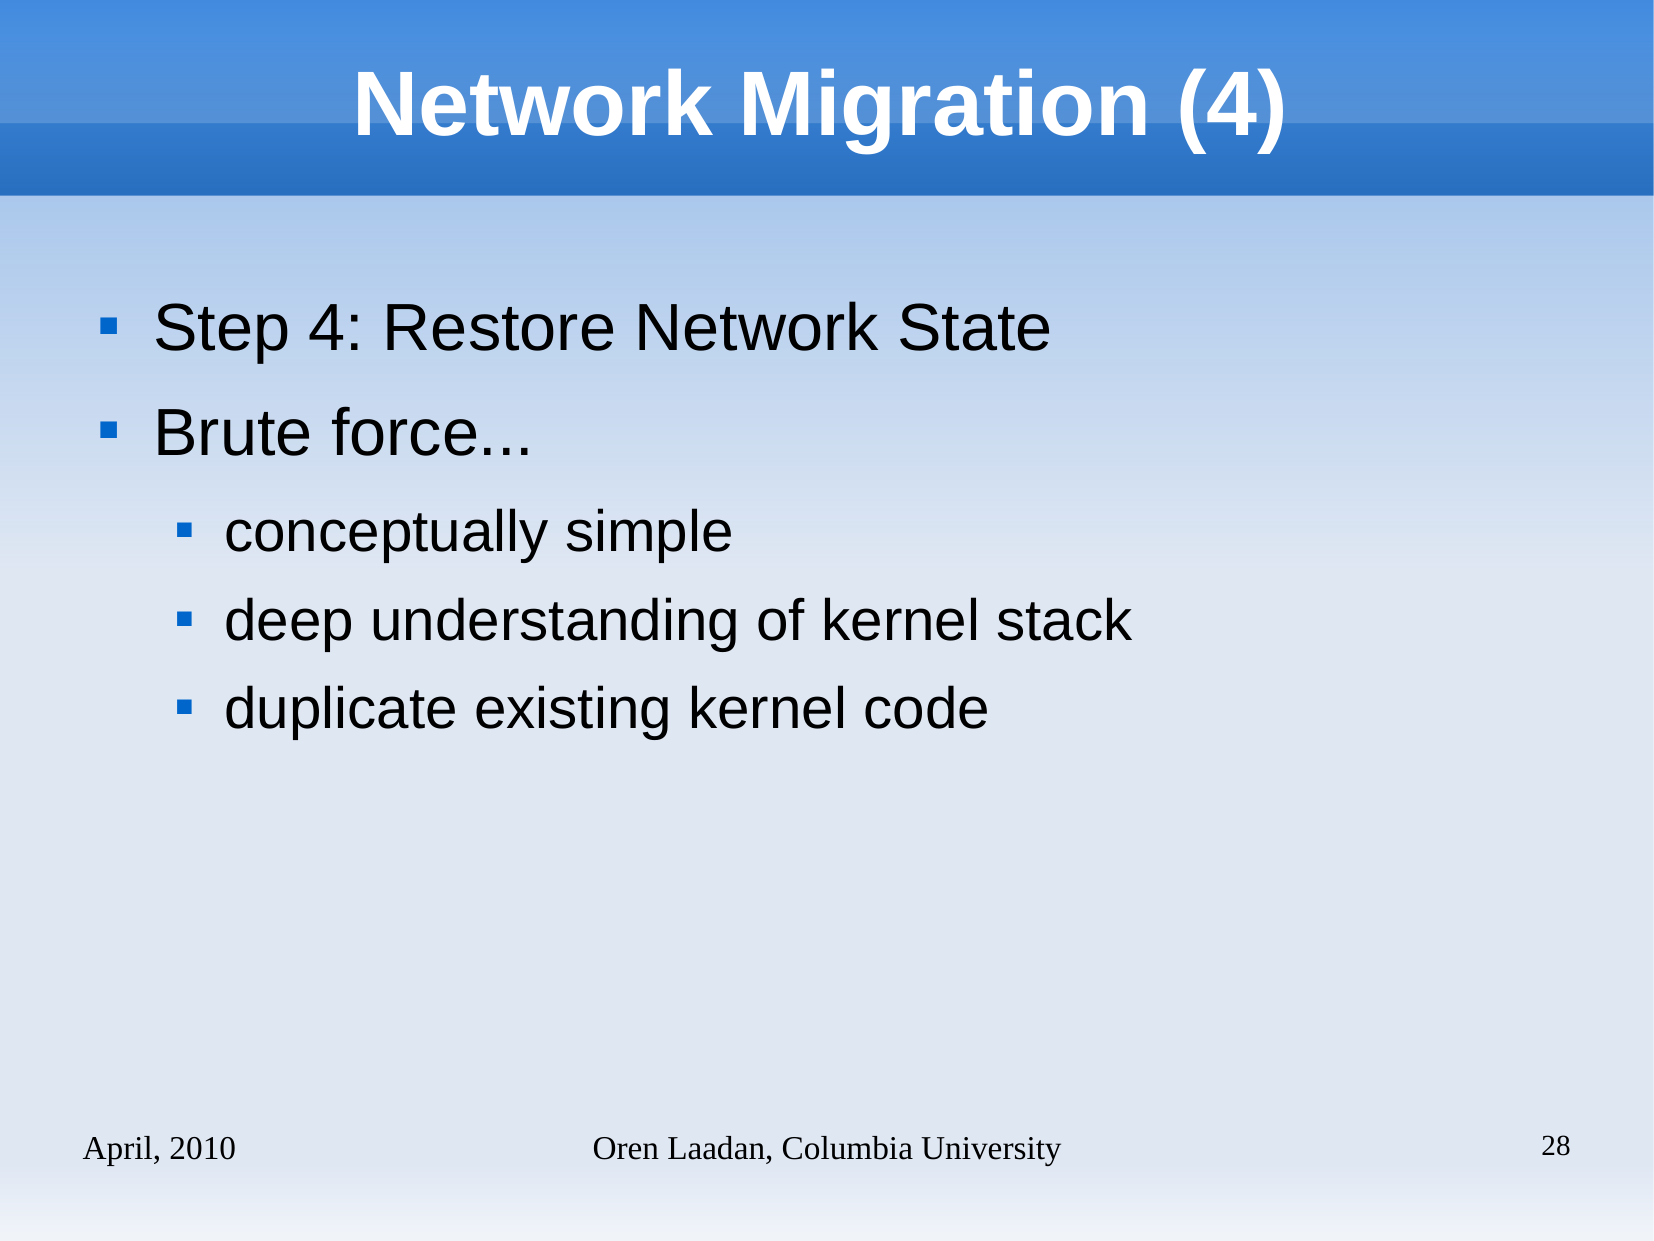

# Network Migration (4)
Step 4: Restore Network State
Brute force...
conceptually simple
deep understanding of kernel stack
duplicate existing kernel code
28